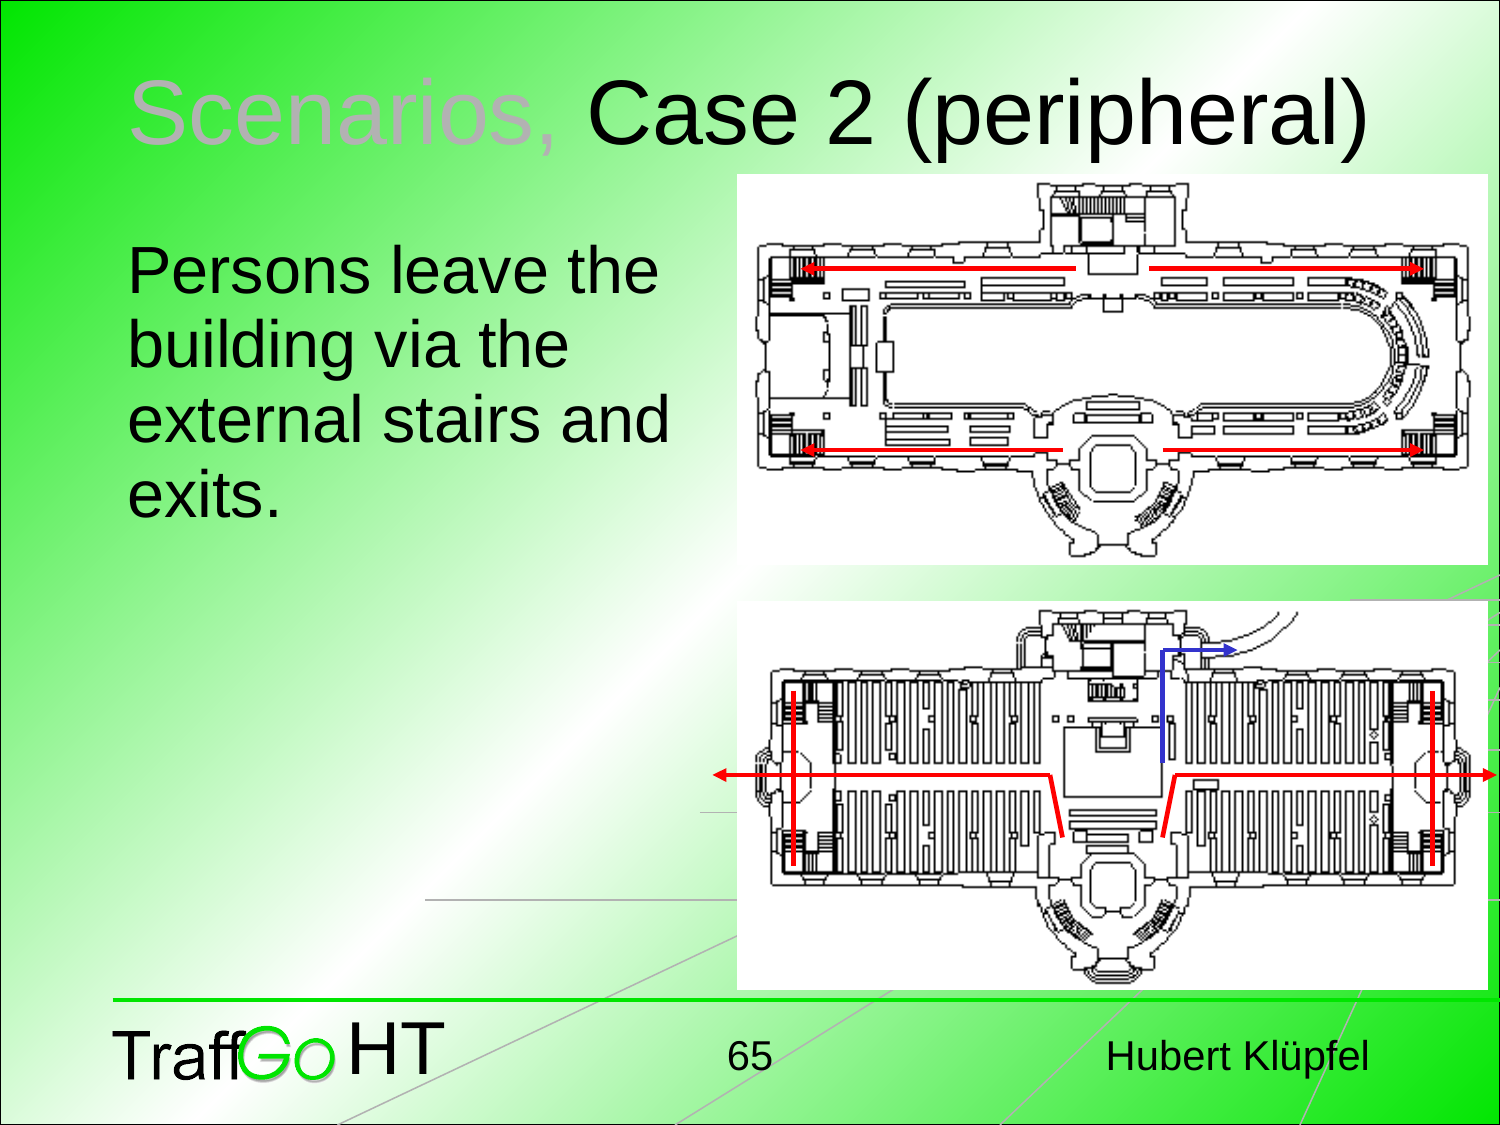

# Scenarios, Case 2 (peripheral)
Persons leave the building via the external stairs and exits.